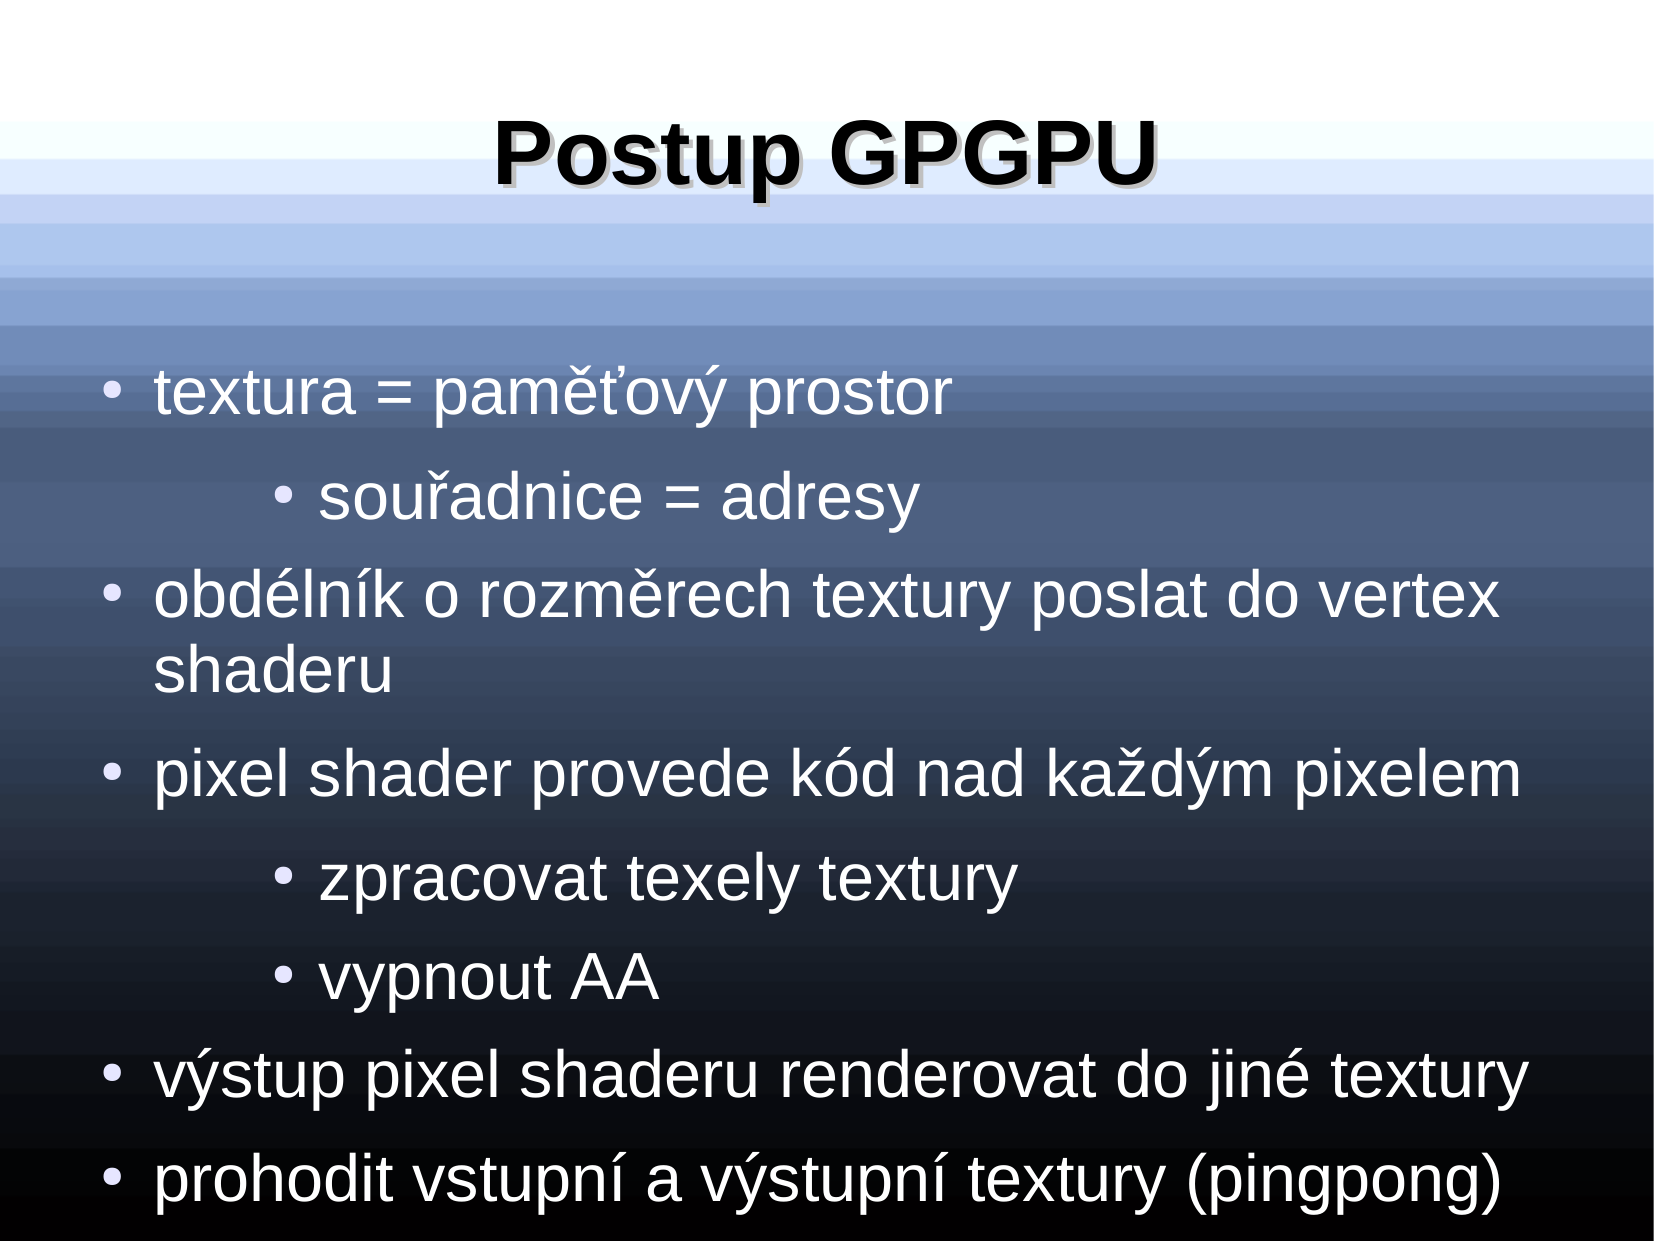

# Postup GPGPU
textura = paměťový prostor
souřadnice = adresy
obdélník o rozměrech textury poslat do vertex shaderu
pixel shader provede kód nad každým pixelem
zpracovat texely textury
vypnout AA
výstup pixel shaderu renderovat do jiné textury
prohodit vstupní a výstupní textury (pingpong)